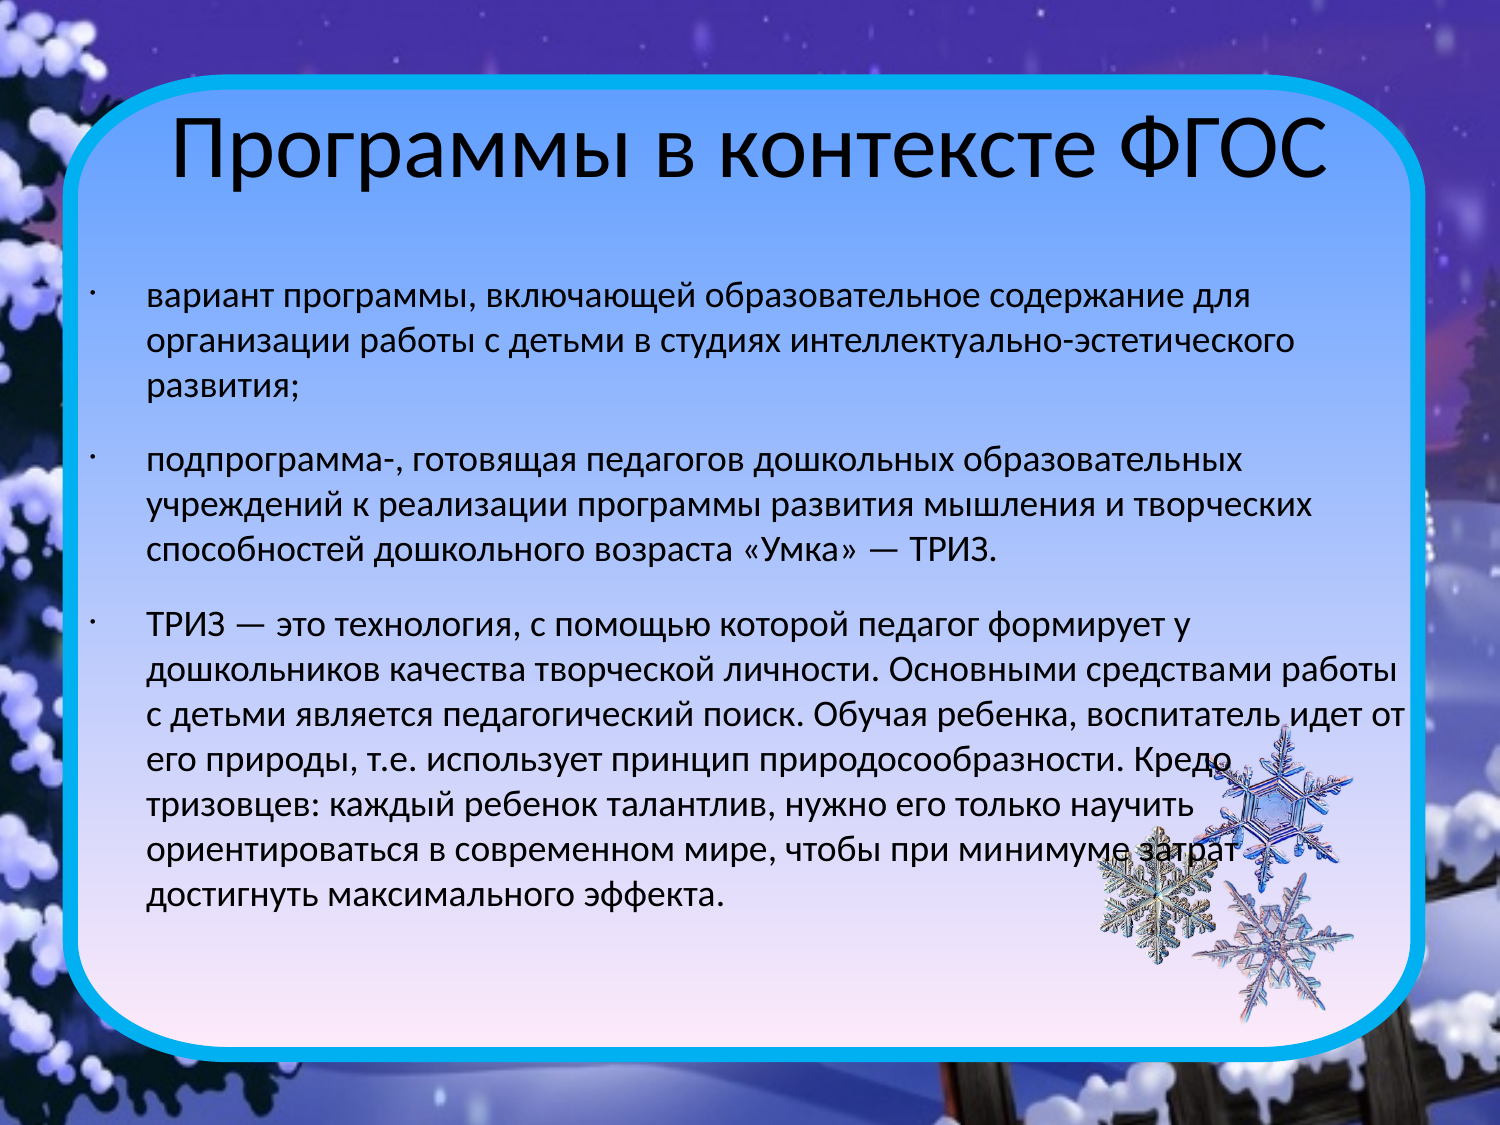

# Программы в контексте ФГОС
вариант программы, включающей образовательное содержание для организации работы с детьми в студиях интеллектуально-эстети­ческого развития;
подпрограмма-, готовящая педагогов дошкольных образователь­ных учреждений к реализации программы развития мышления и твор­ческих способностей дошкольного возраста «Умка» — ТРИЗ.
ТРИЗ — это технология, с помощью которой педагог формирует у дошкольников качества творческой личности. Основными средства­ми работы с детьми является педагогический поиск. Обучая ребенка, воспитатель идет от его природы, т.е. использует принцип природосообразности. Кредо тризовцев: каждый ребенок талантлив, нужно его только научить ориентироваться в современном мире, чтобы при ми­нимуме затрат достигнуть максимального эффекта.